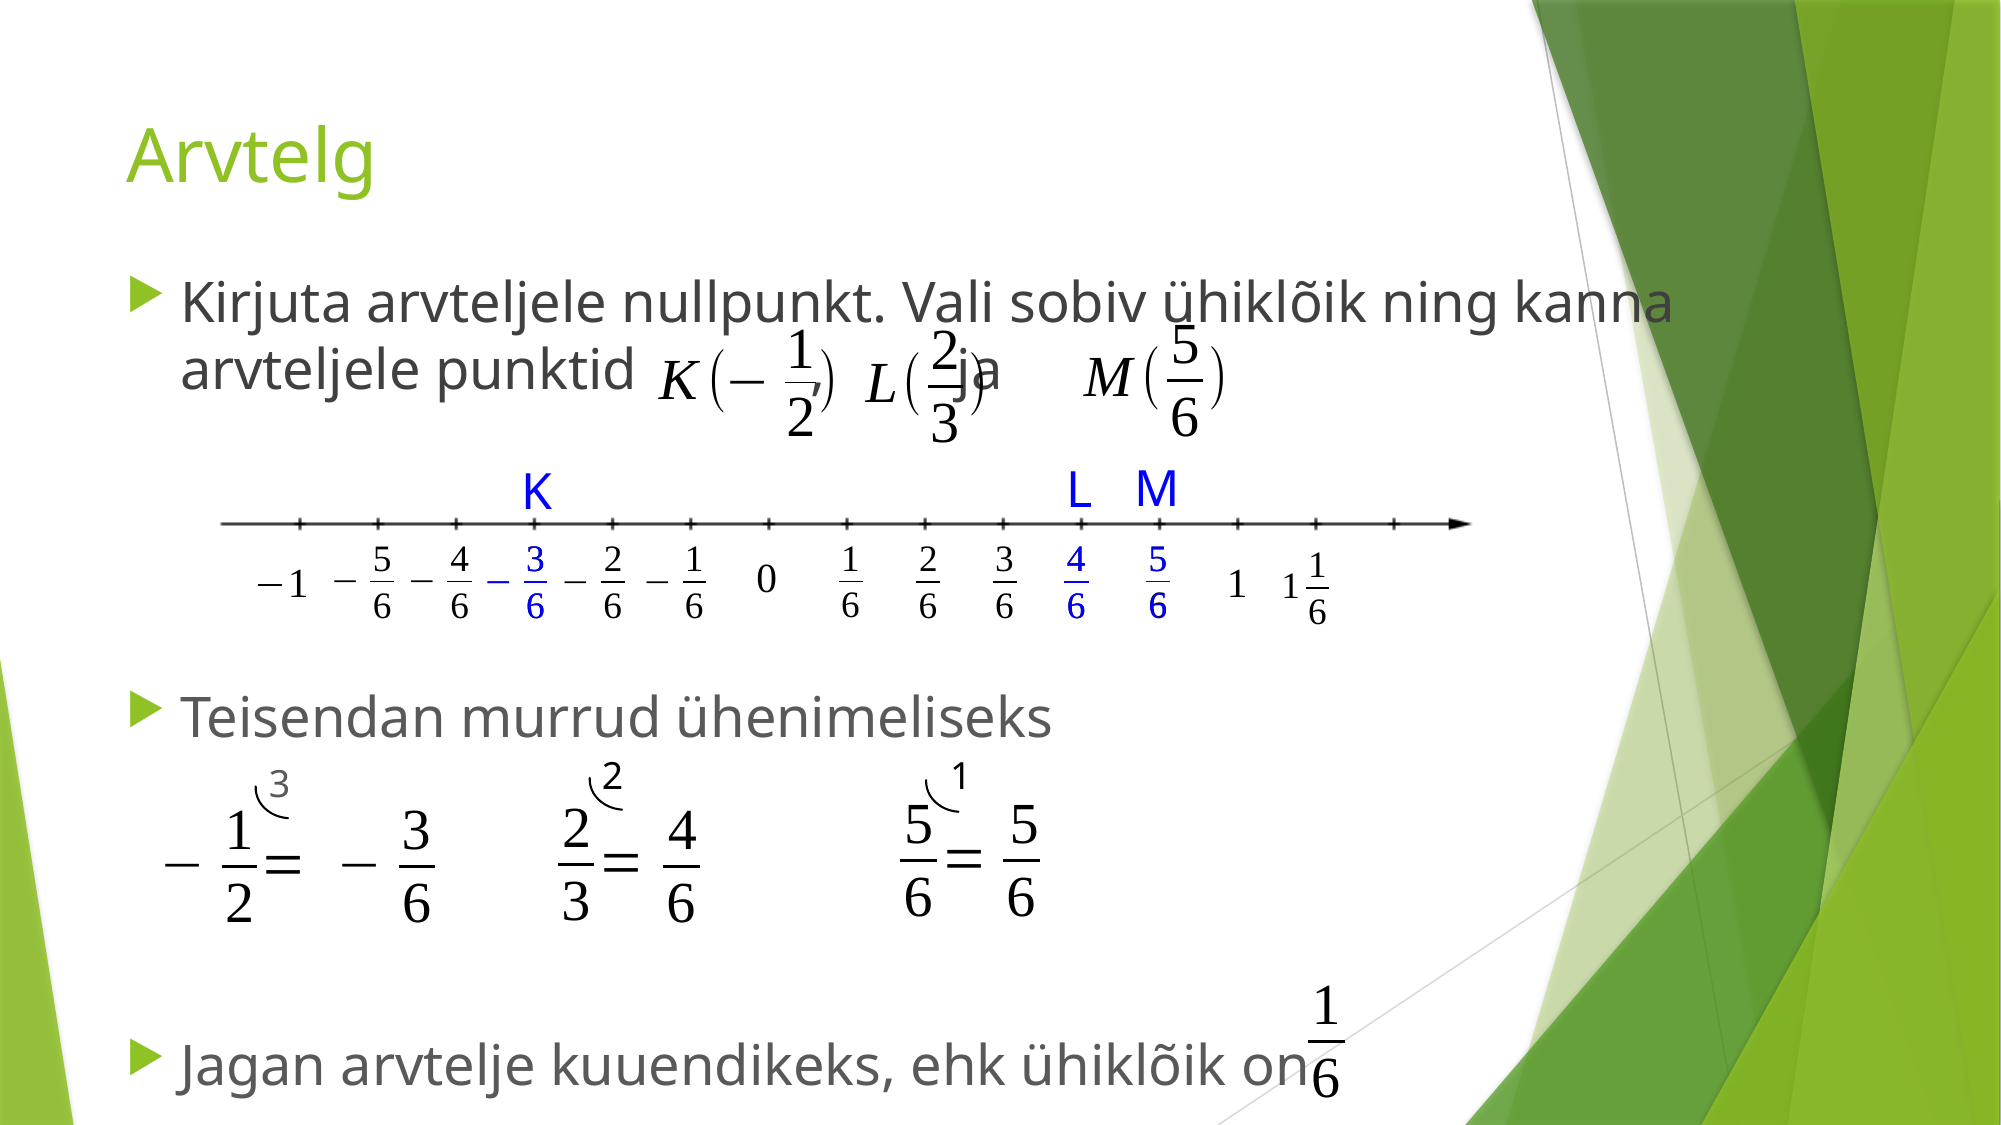

# Arvtelg
Kirjuta arvteljele nullpunkt. Vali sobiv ühiklõik ning kanna arvteljele punktid , ja
Teisendan murrud ühenimeliseks
Jagan arvtelje kuuendikeks, ehk ühiklõik on
M
L
K
2
1
3